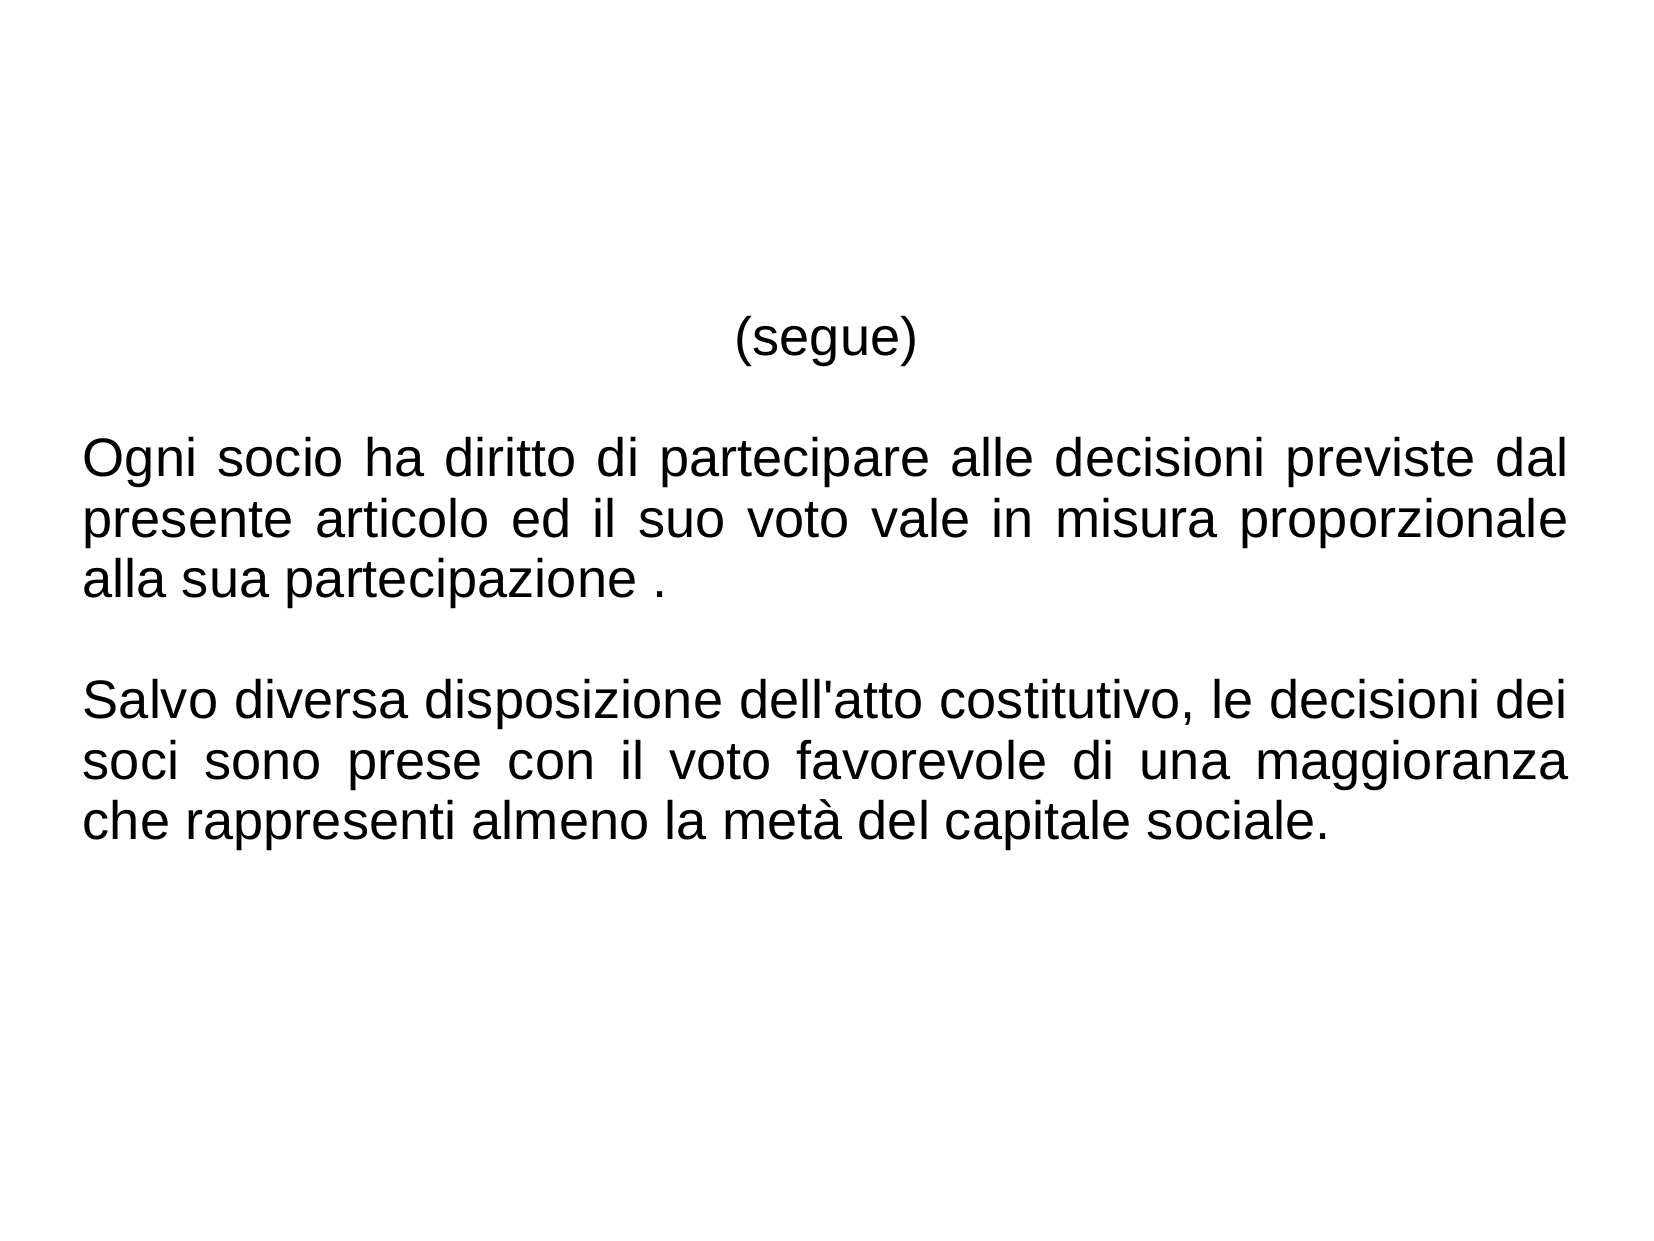

# (segue)
Ogni socio ha diritto di partecipare alle decisioni previste dal presente articolo ed il suo voto vale in misura proporzionale alla sua partecipazione .
Salvo diversa disposizione dell'atto costitutivo, le decisioni dei soci sono prese con il voto favorevole di una maggioranza che rappresenti almeno la metà del capitale sociale.